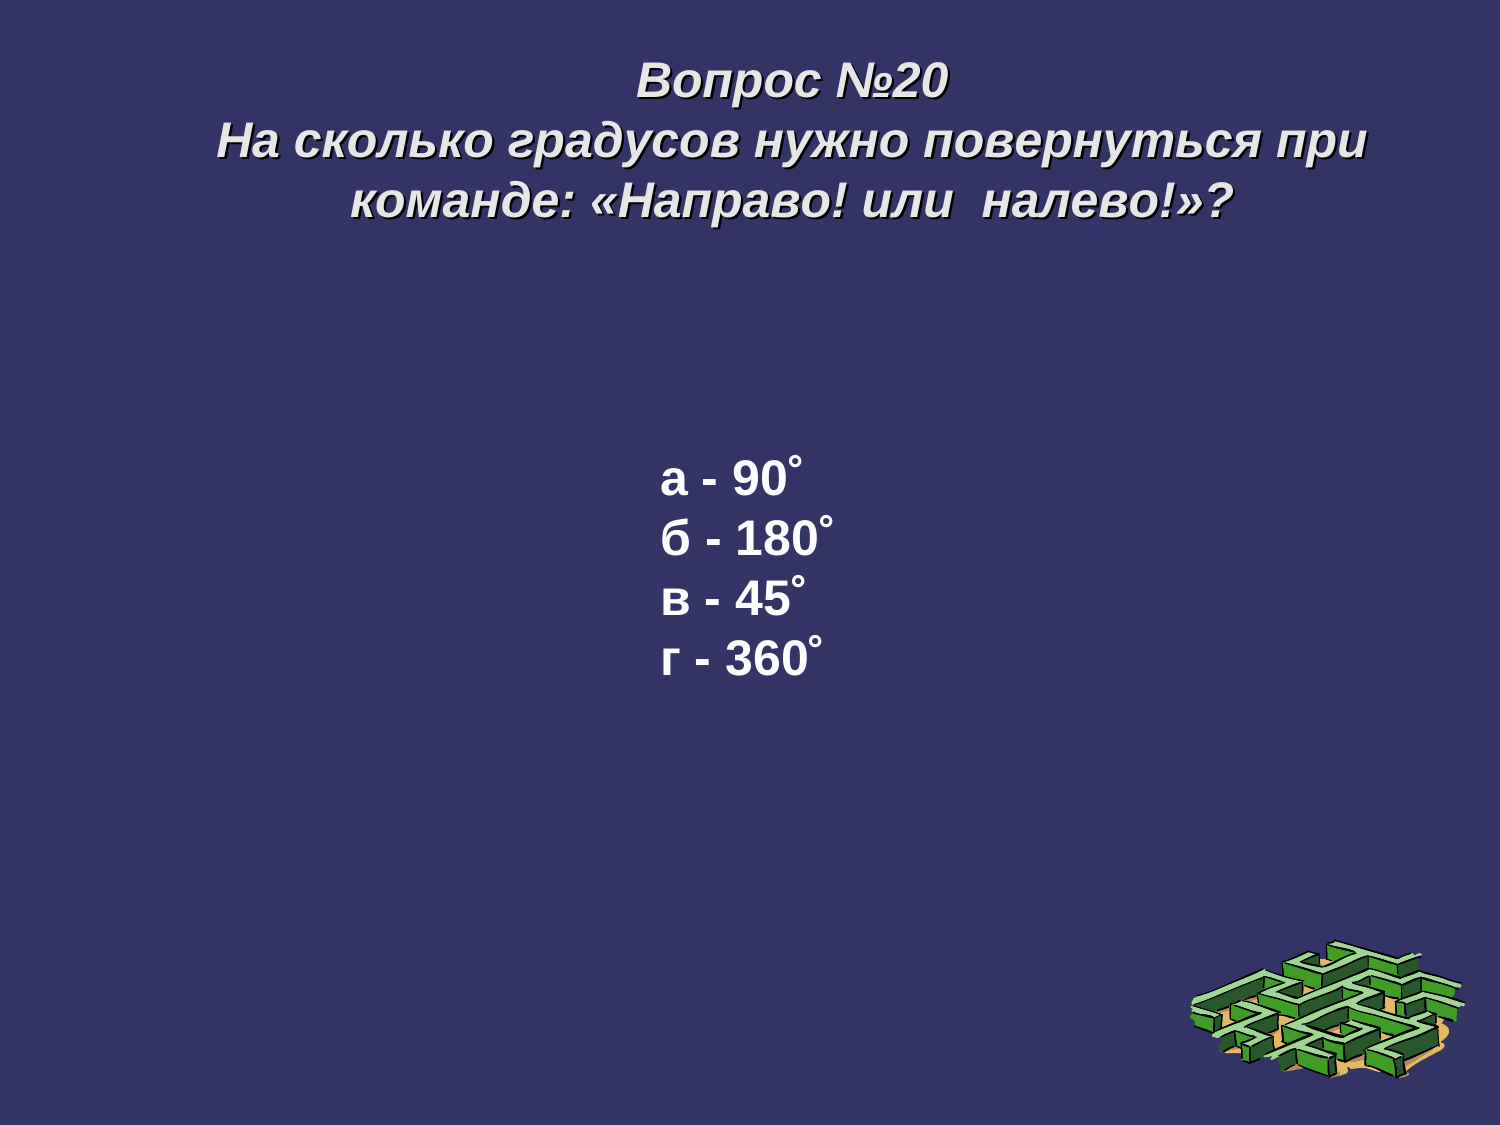

# Вопрос №20 На сколько градусов нужно повернуться при команде: «Направо! или налево!»?
а - 90˚
б - 180˚
в - 45˚
г - 360˚